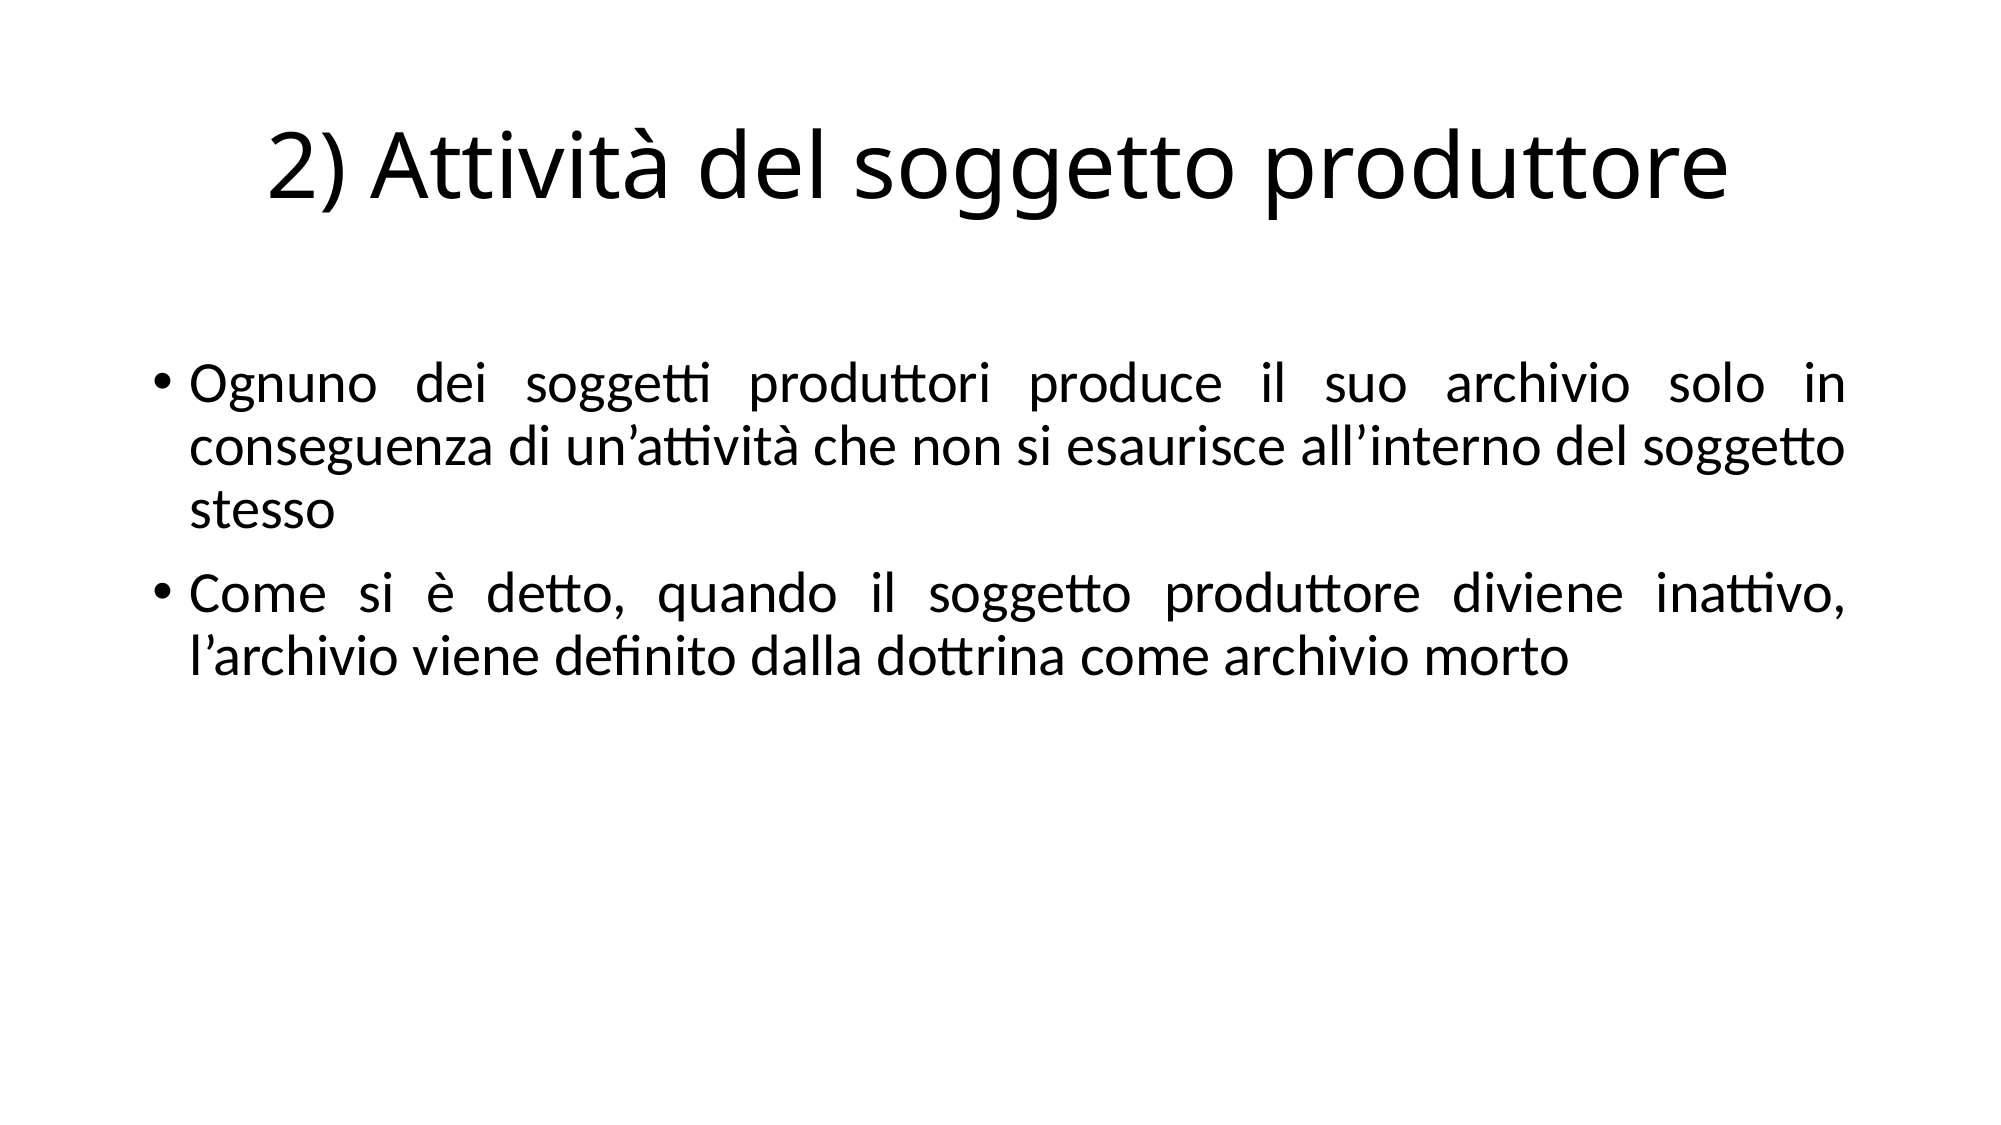

# 2) Attività del soggetto produttore
Ognuno dei soggetti produttori produce il suo archivio solo in conseguenza di un’attività che non si esaurisce all’interno del soggetto stesso
Come si è detto, quando il soggetto produttore diviene inattivo, l’archivio viene definito dalla dottrina come archivio morto